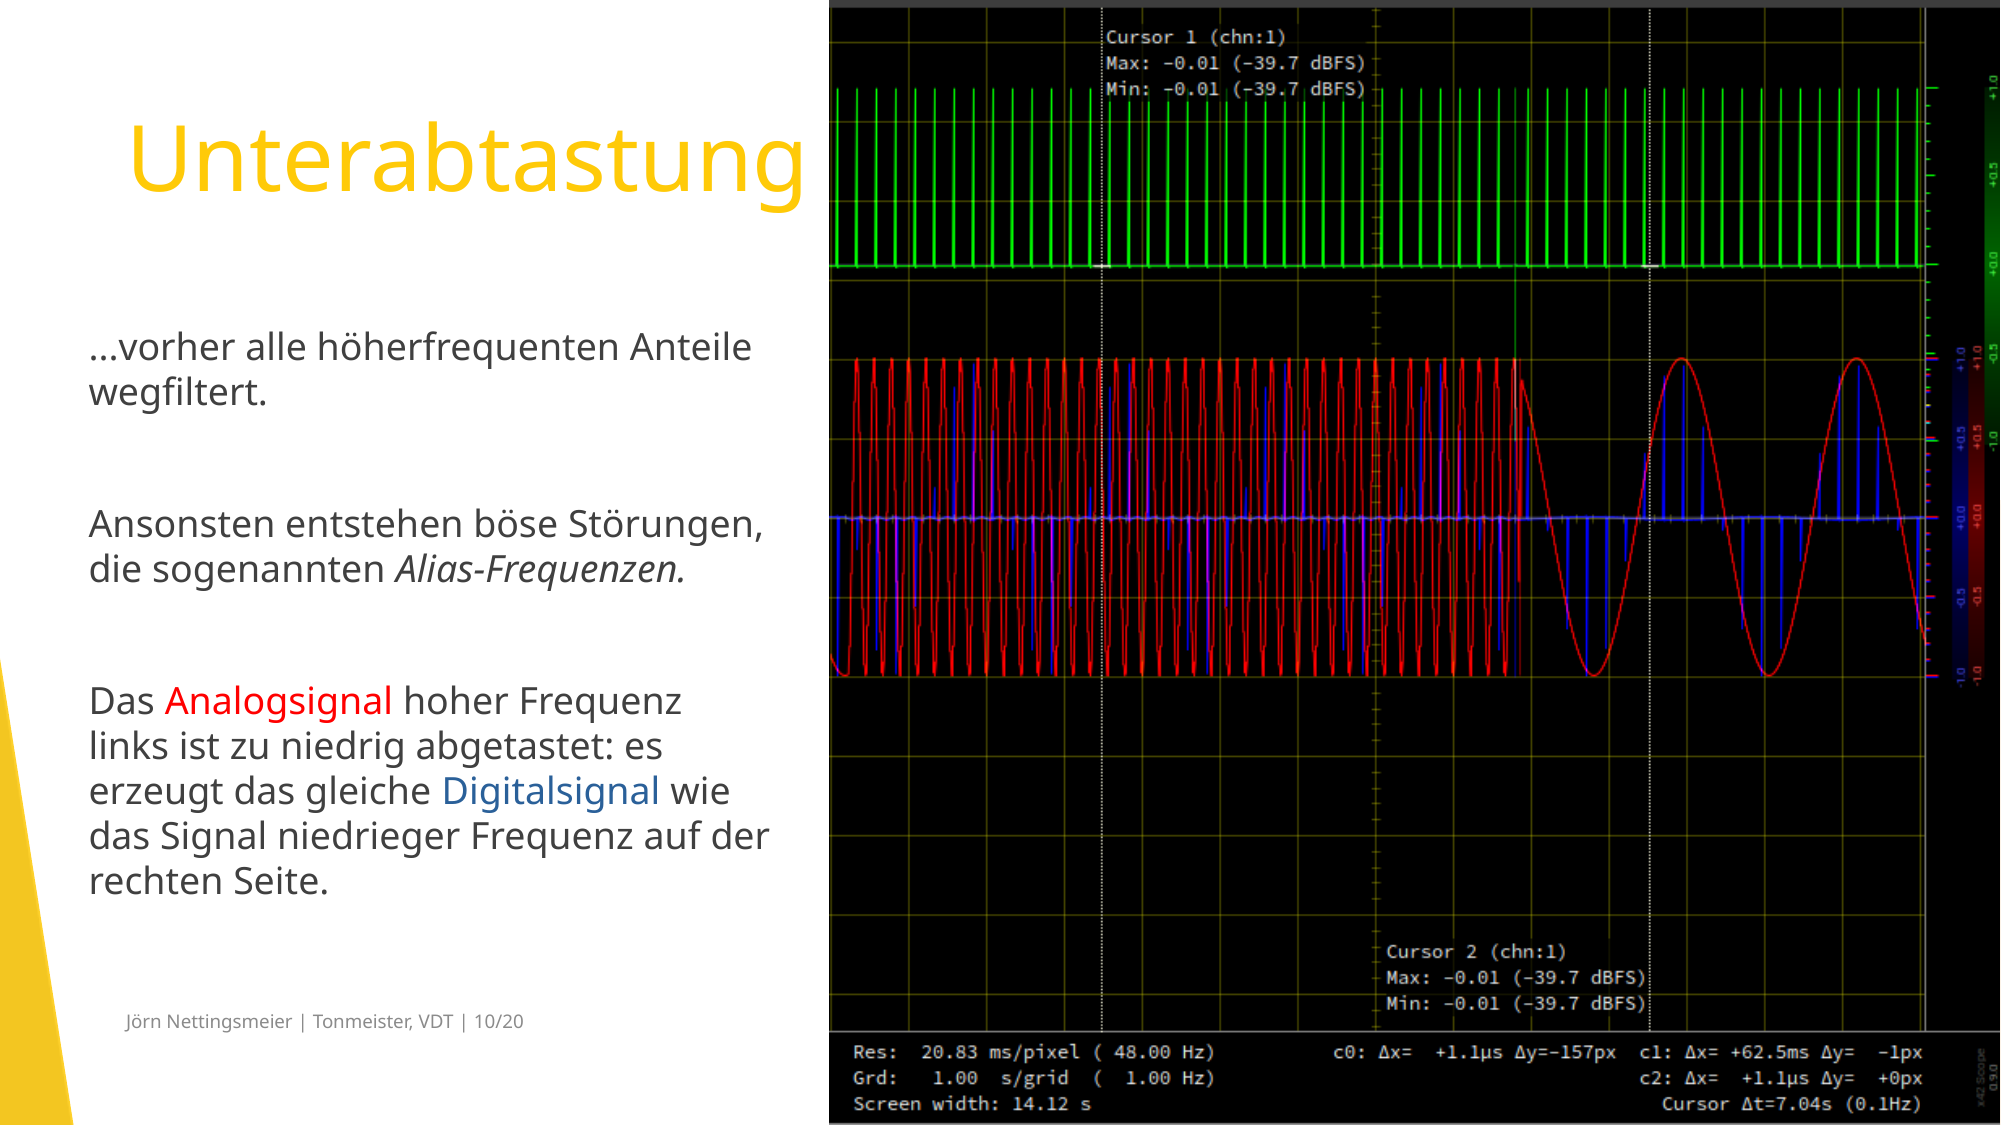

Unterabtastung
# ...vorher alle höherfrequenten Anteile wegfiltert.
Ansonsten entstehen böse Störungen, die sogenannten Alias-Frequenzen.
Das Analogsignal hoher Frequenz links ist zu niedrig abgetastet: es erzeugt das gleiche Digitalsignal wie das Signal niedrieger Frequenz auf der rechten Seite.
Jörn Nettingsmeier | Tonmeister, VDT | 10/20